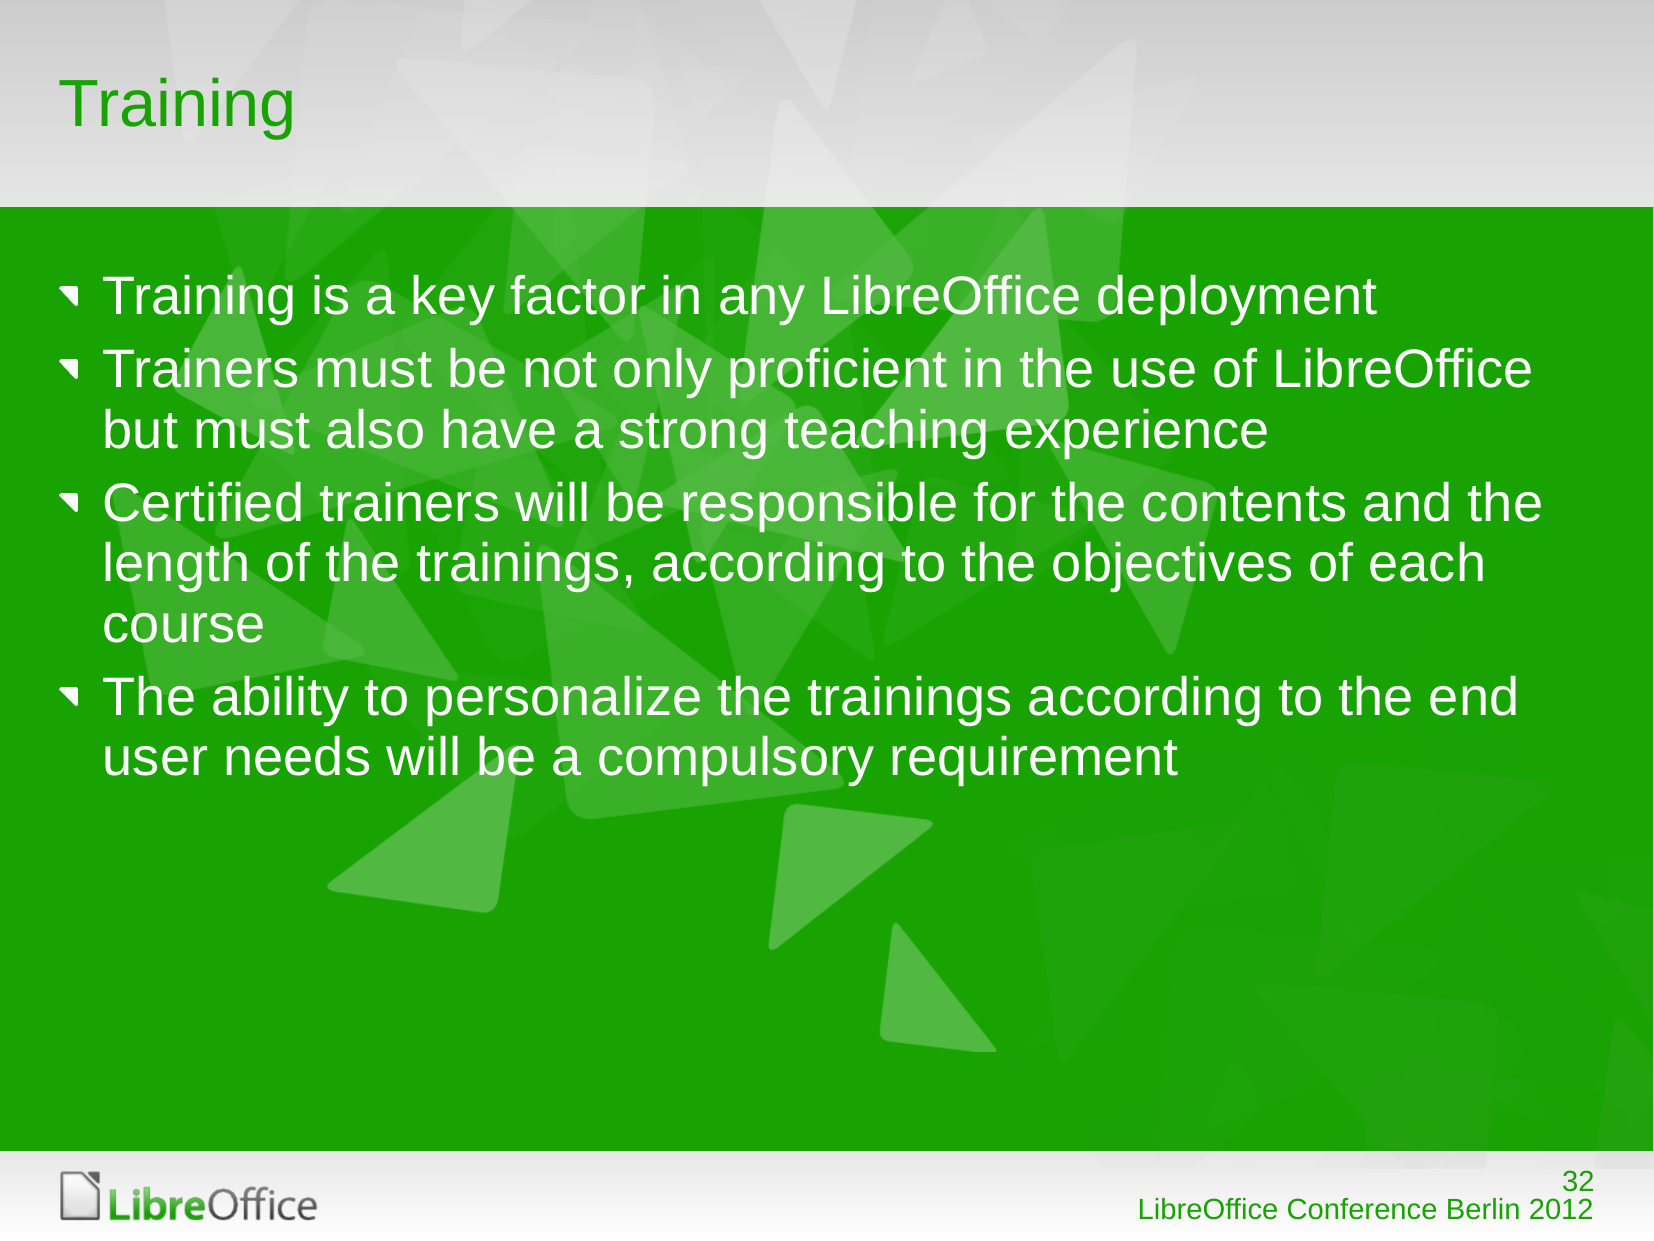

# Training
Training is a key factor in any LibreOffice deployment
Trainers must be not only proficient in the use of LibreOffice but must also have a strong teaching experience
Certified trainers will be responsible for the contents and the length of the trainings, according to the objectives of each course
The ability to personalize the trainings according to the end user needs will be a compulsory requirement
32
LibreOffice Conference Berlin 2012